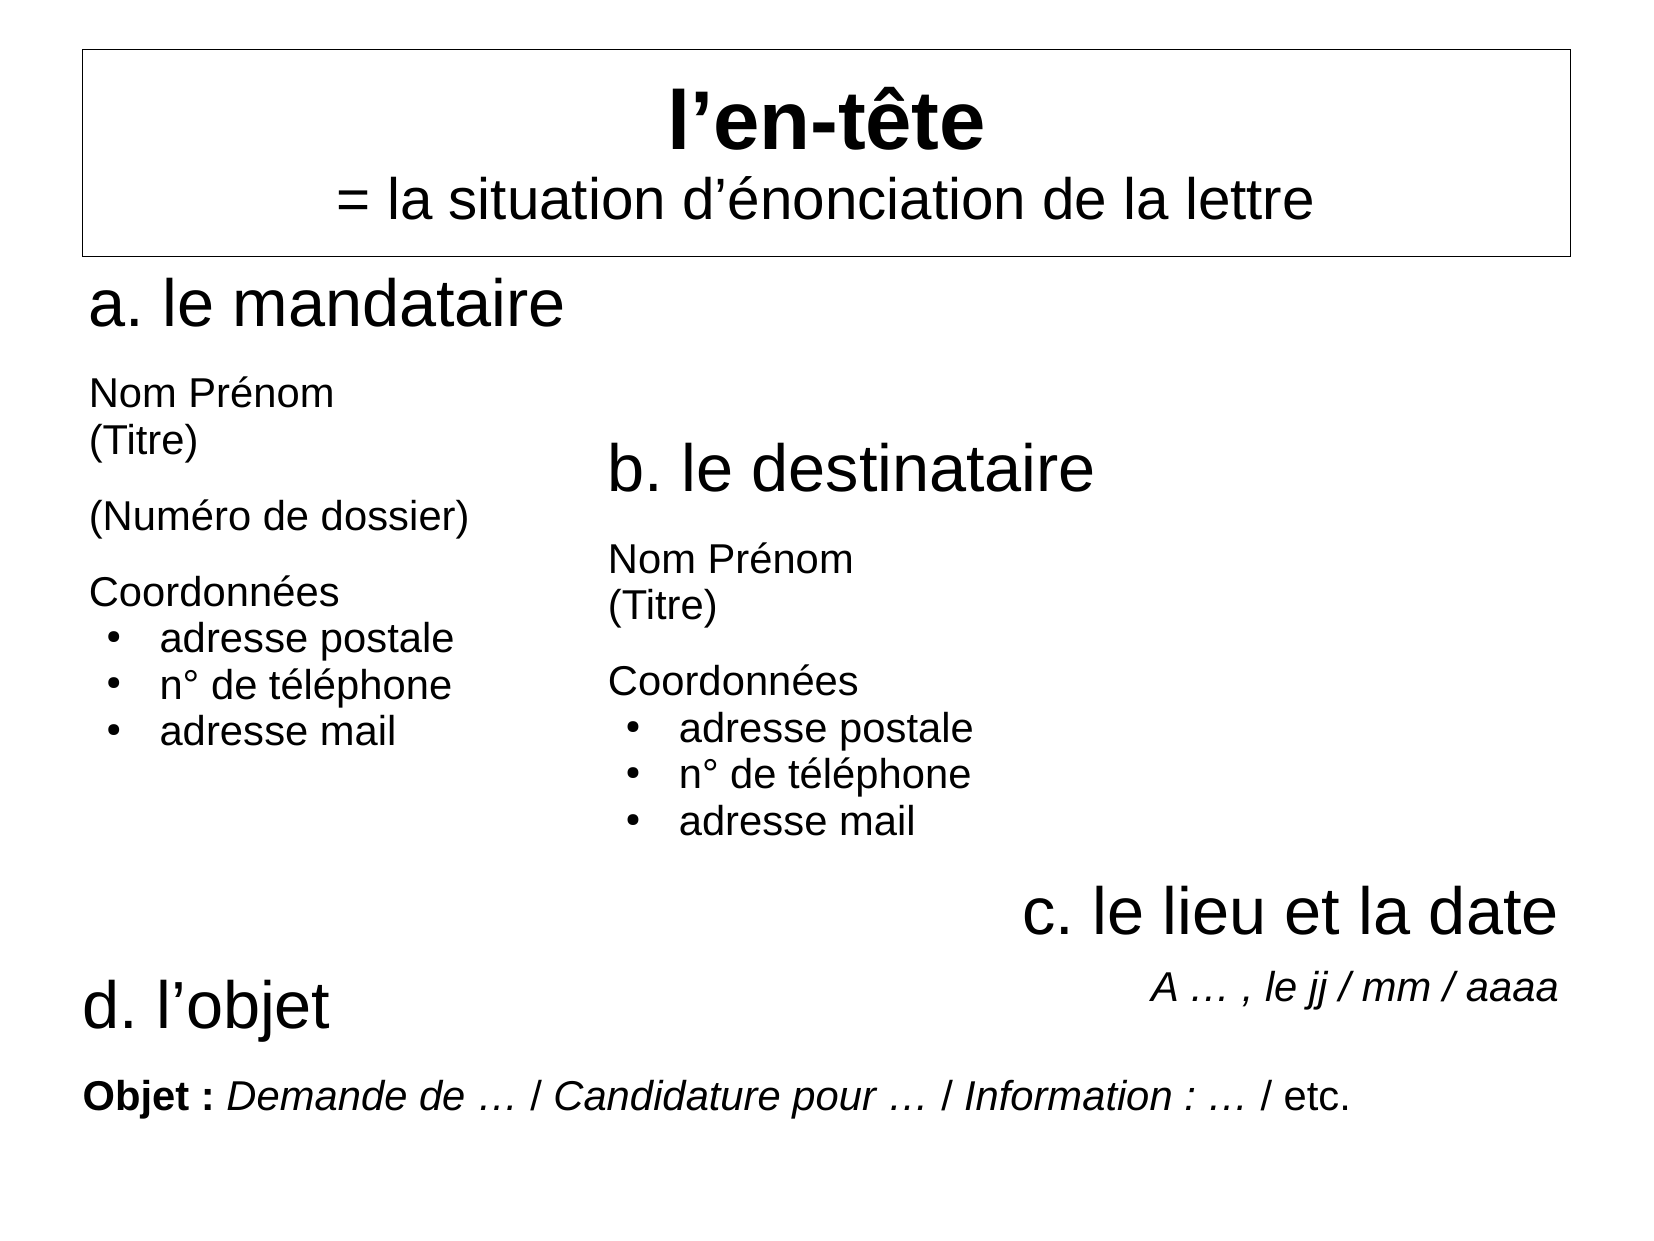

# l’en-tête = la situation d’énonciation de la lettre
a. le mandataire
Nom Prénom
(Titre)
(Numéro de dossier)
Coordonnées
adresse postale
n° de téléphone
adresse mail
b. le destinataire
Nom Prénom
(Titre)
Coordonnées
adresse postale
n° de téléphone
adresse mail
c. le lieu et la date
A … , le jj / mm / aaaa
d. l’objet
Objet : Demande de … / Candidature pour … / Information : … / etc.